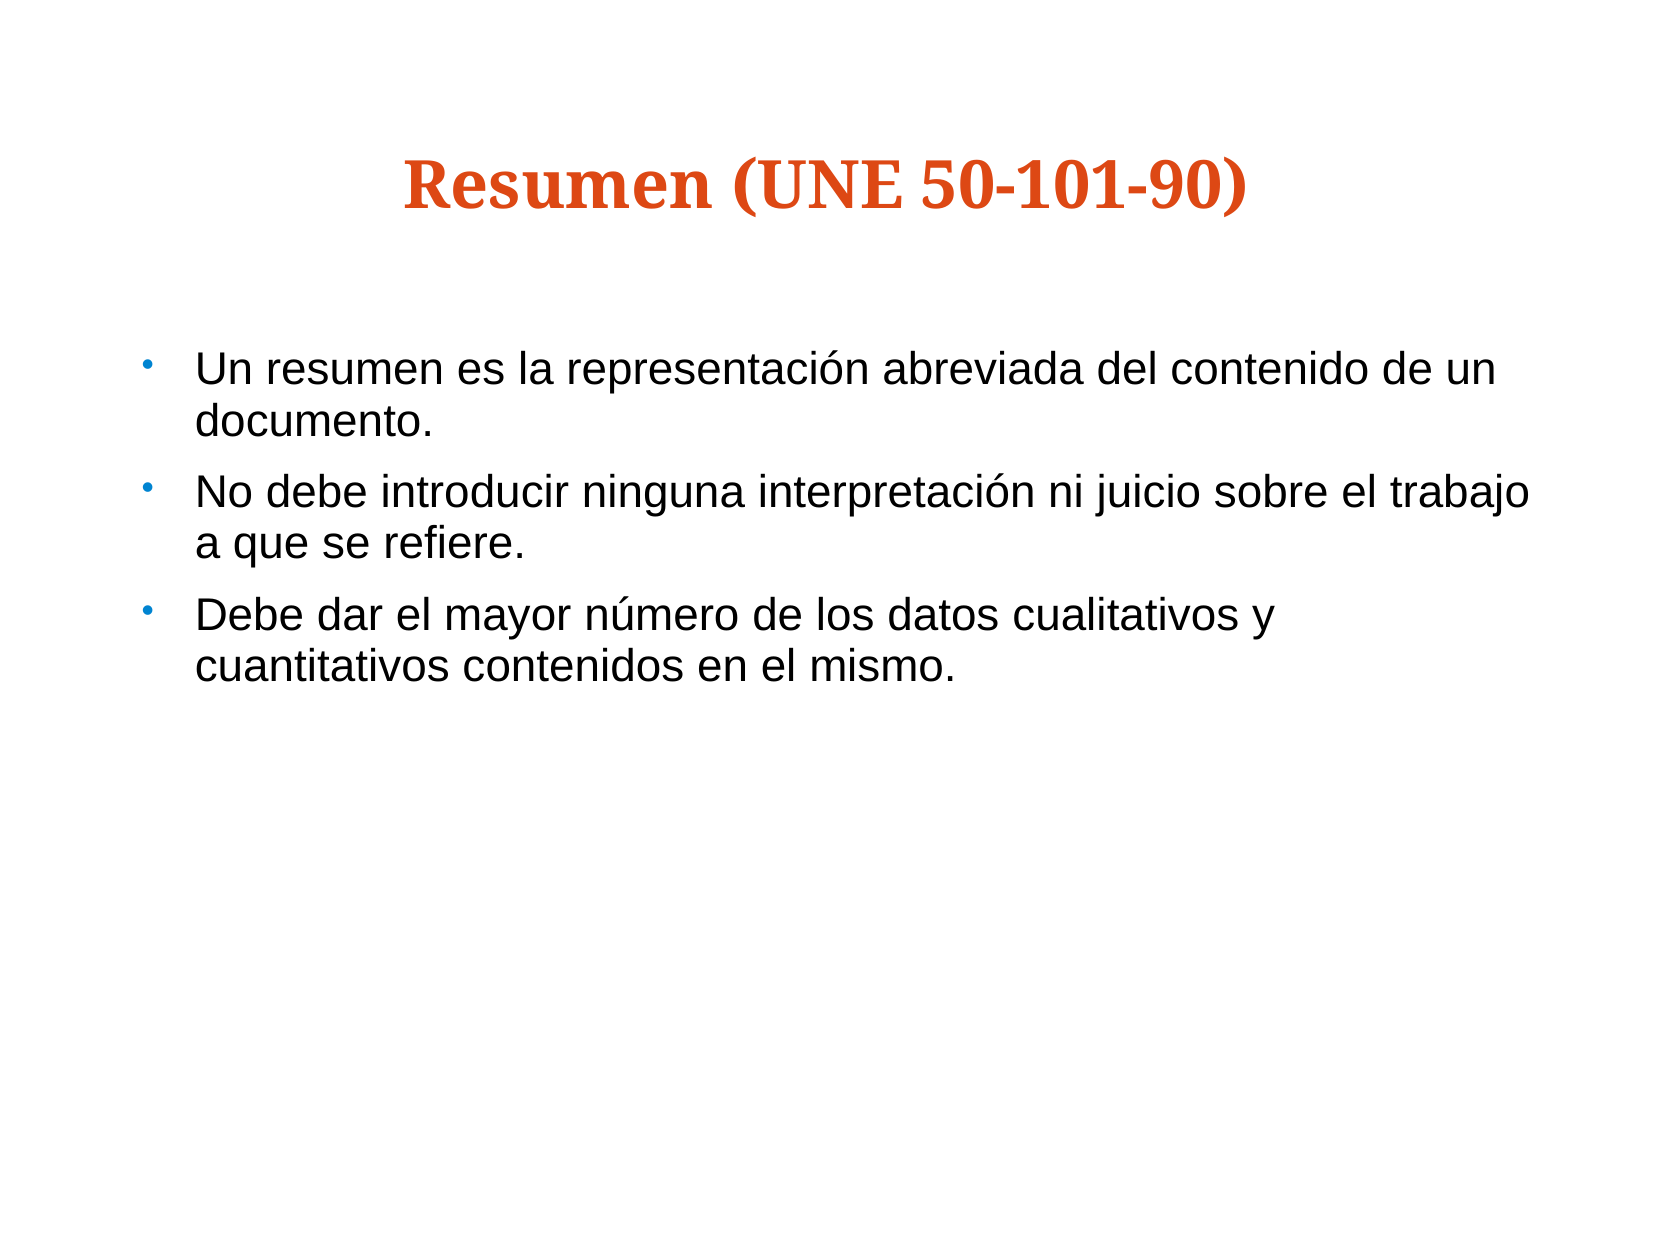

# Resumen (UNE 50-101-90)
Un resumen es la representación abreviada del contenido de un documento.
No debe introducir ninguna interpretación ni juicio sobre el trabajo a que se refiere.
Debe dar el mayor número de los datos cualitativos y cuantitativos contenidos en el mismo.